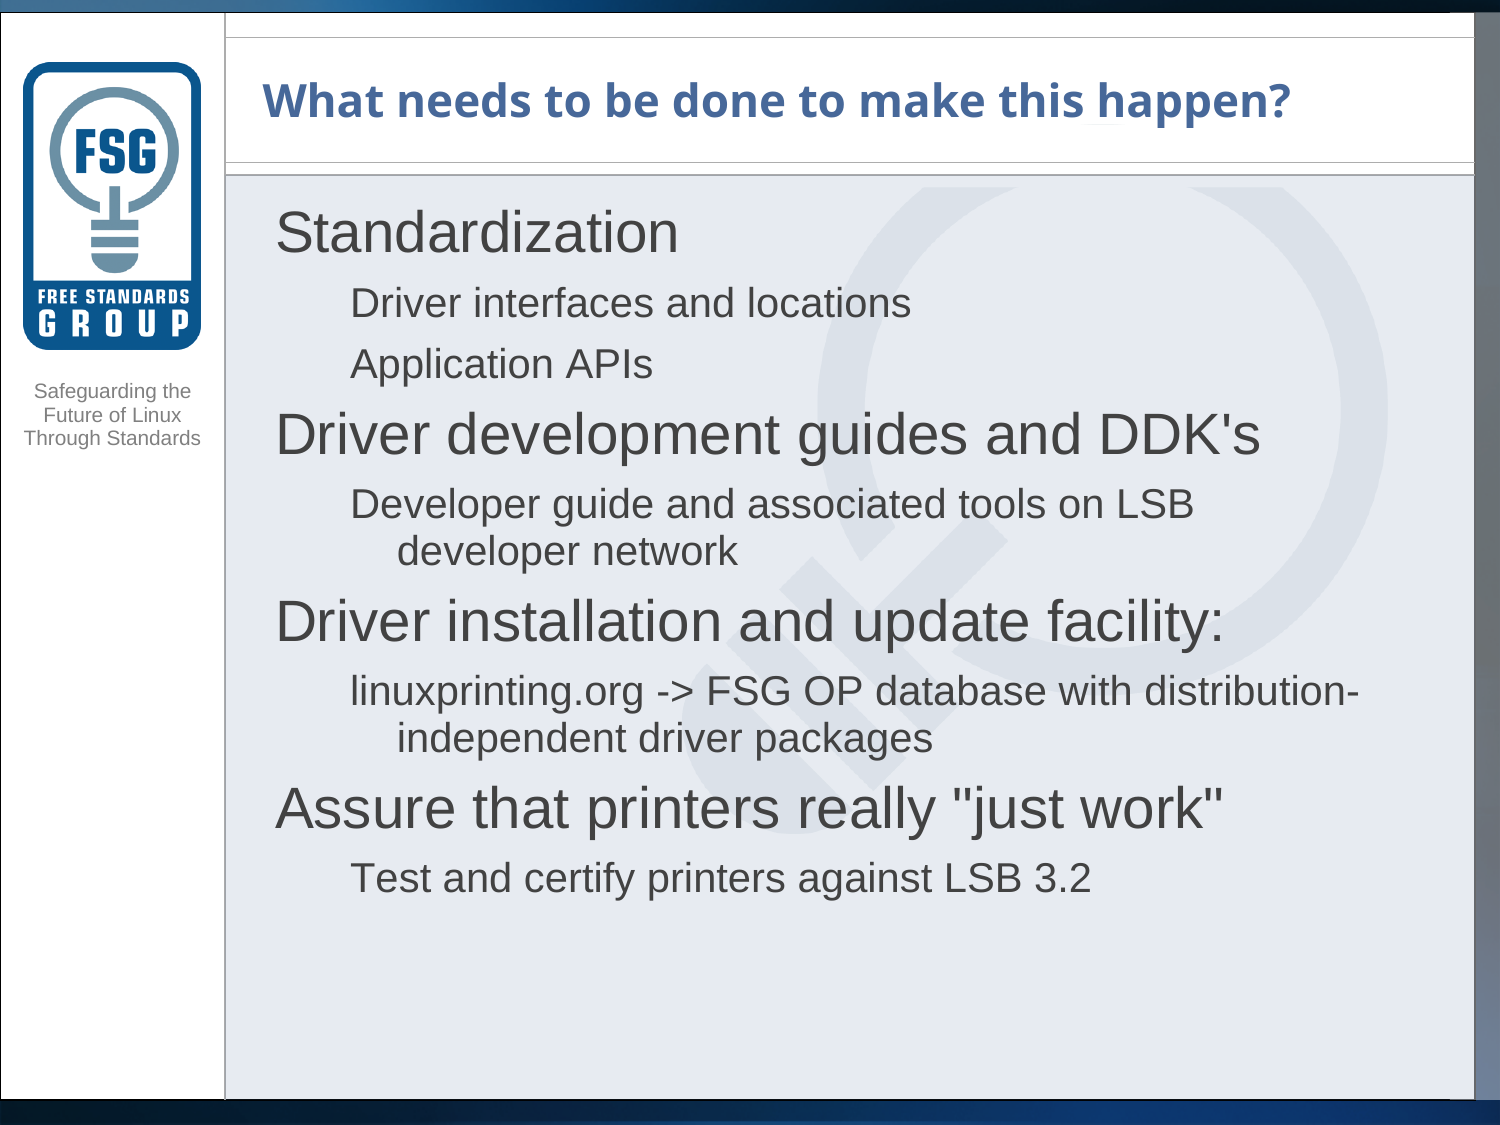

# What needs to be done to make this happen?
Standardization
Driver interfaces and locations
Application APIs
Driver development guides and DDK's
Developer guide and associated tools on LSB developer network
Driver installation and update facility:
linuxprinting.org -> FSG OP database with distribution-independent driver packages
Assure that printers really "just work"
Test and certify printers against LSB 3.2